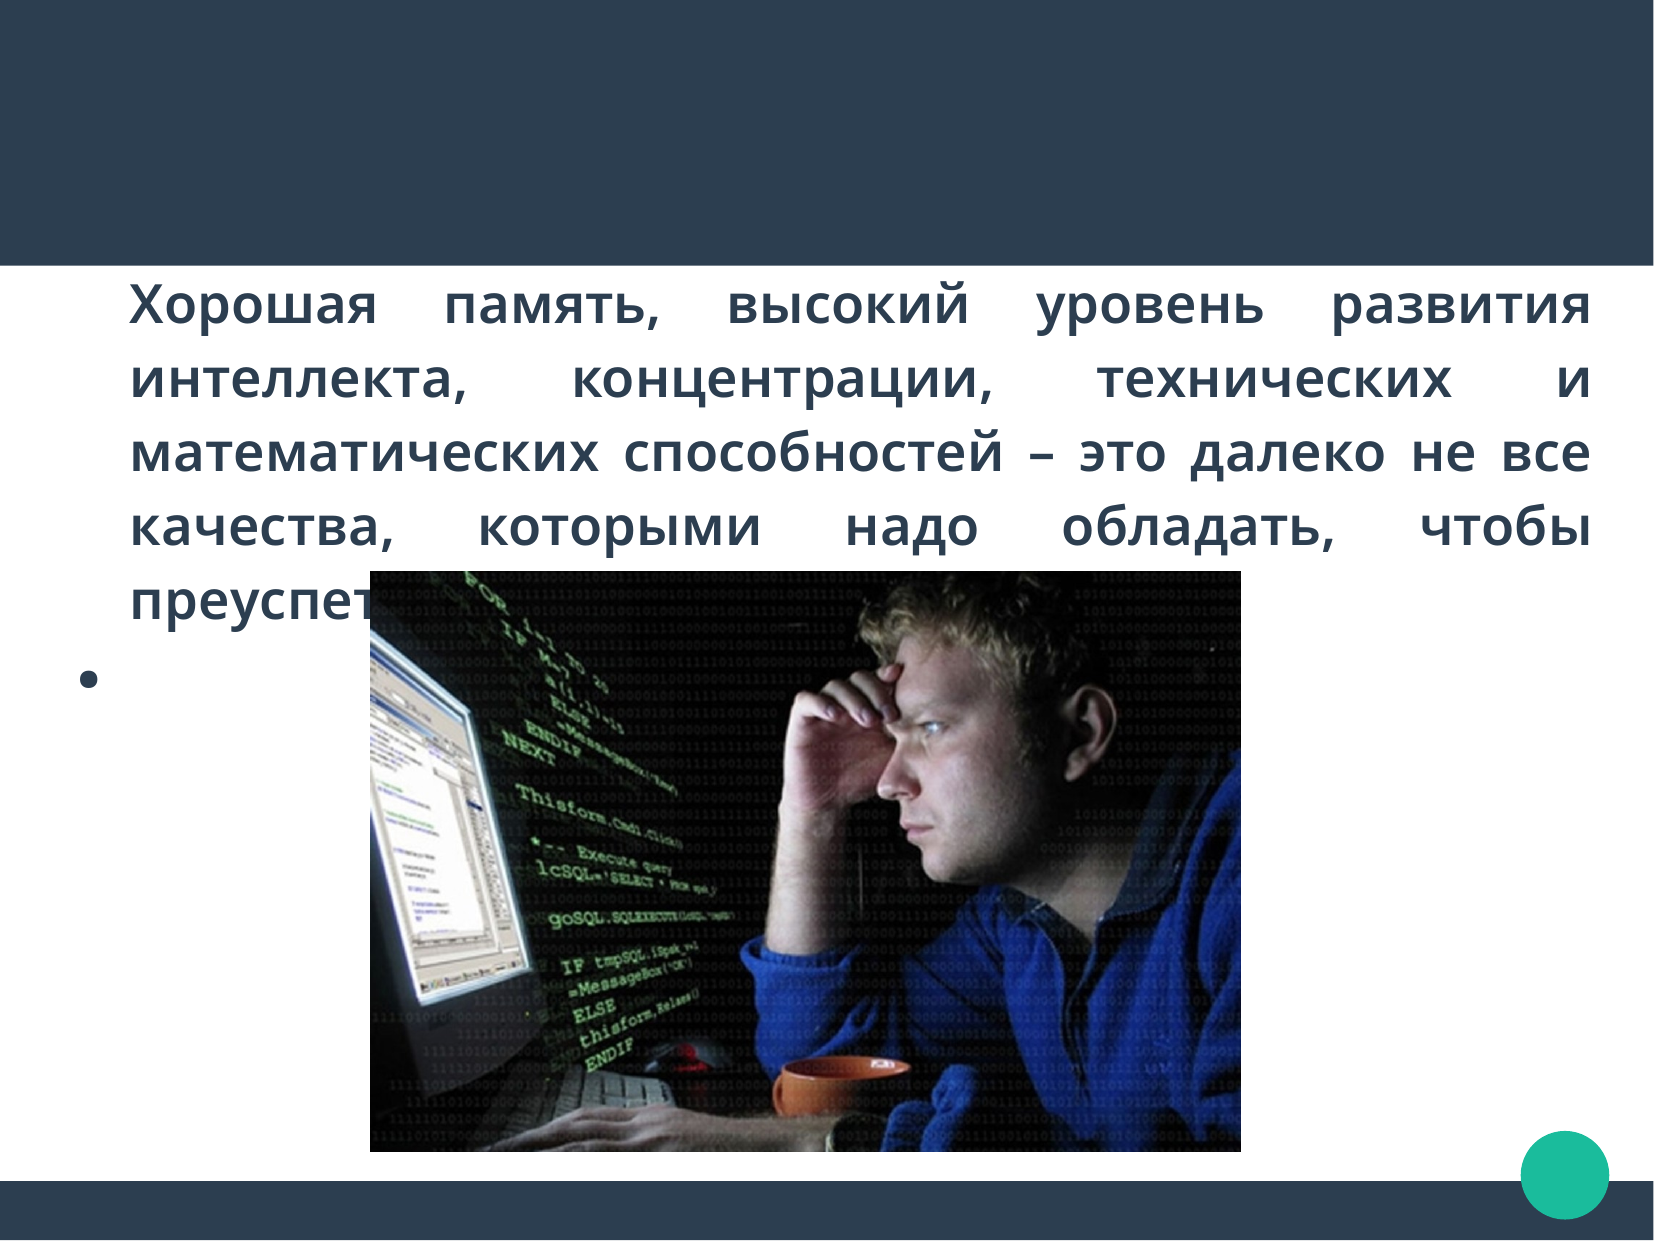

#
Хорошая память, высокий уровень развития интеллекта, концентрации, технических и математических способностей – это далеко не все качества, которыми надо обладать, чтобы преуспеть в профессии программиста.